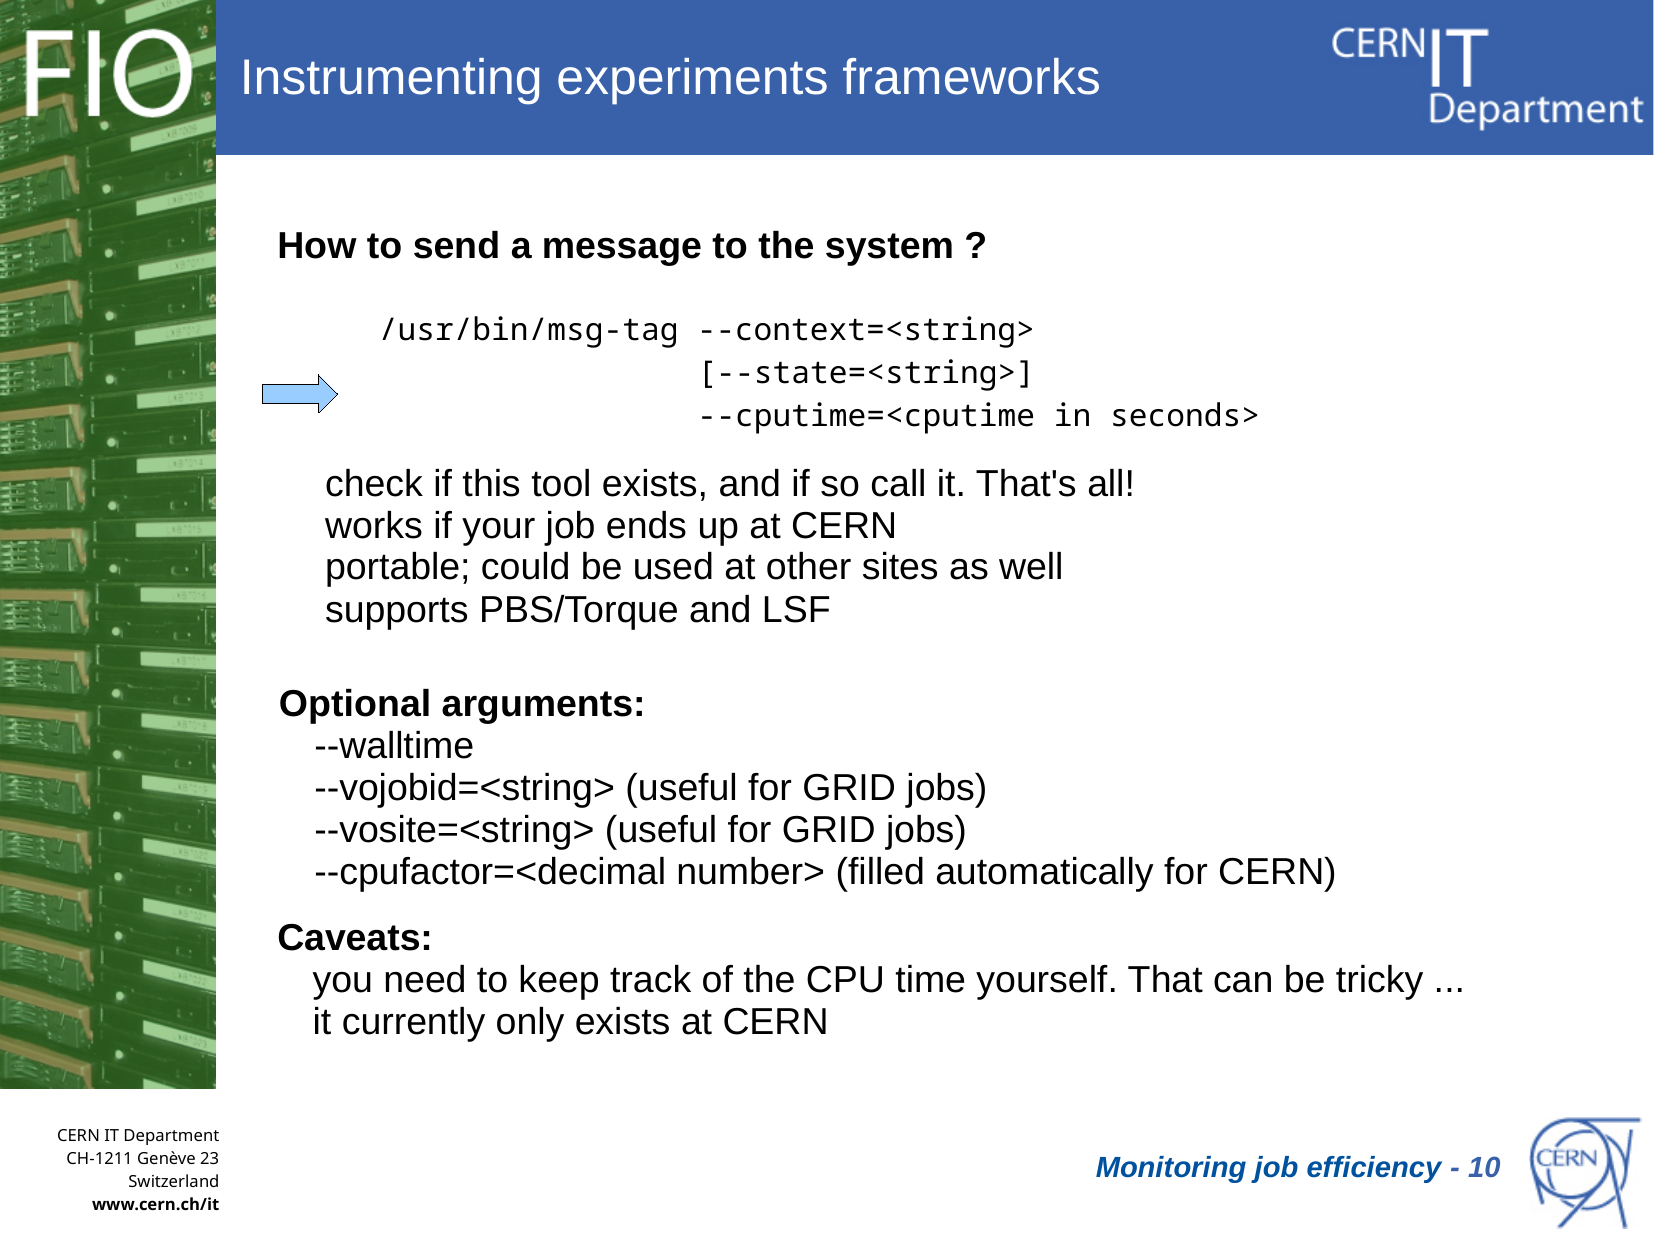

Instrumenting experiments frameworks
How to send a message to the system ?
/usr/bin/msg-tag --context=<string>
 [--state=<string>]
 --cputime=<cputime in seconds>
 check if this tool exists, and if so call it. That's all!
 works if your job ends up at CERN
 portable; could be used at other sites as well
 supports PBS/Torque and LSF
Optional arguments:
--walltime
--vojobid=<string> (useful for GRID jobs)
--vosite=<string> (useful for GRID jobs)
--cpufactor=<decimal number> (filled automatically for CERN)
Caveats:
you need to keep track of the CPU time yourself. That can be tricky ...
it currently only exists at CERN